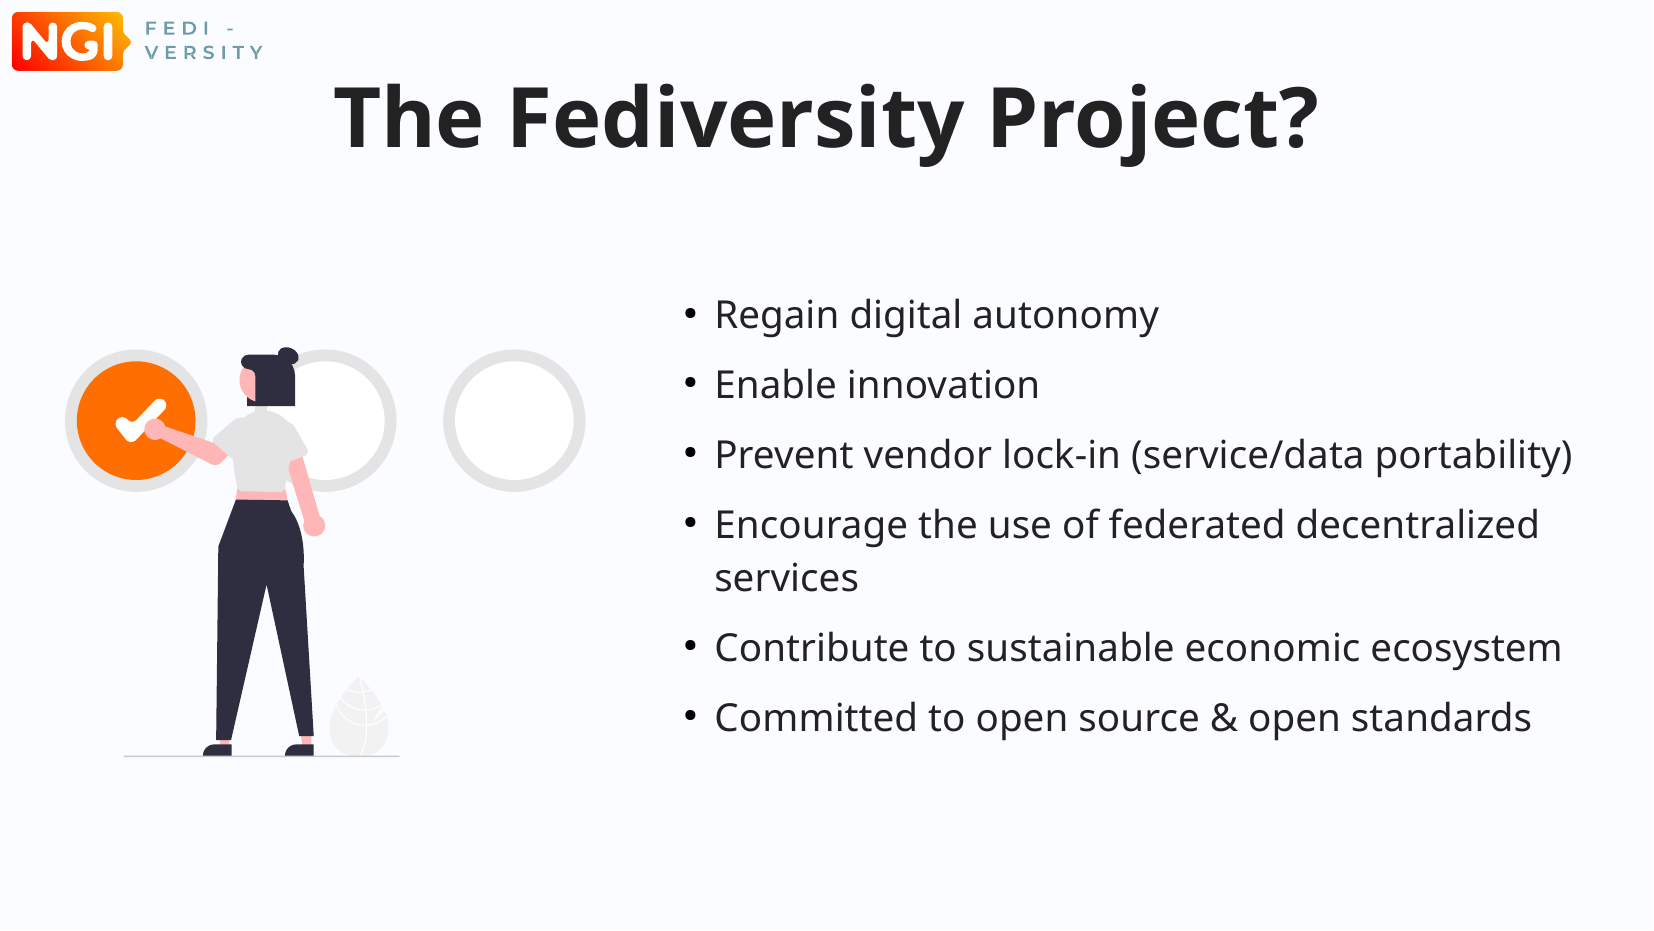

# The Fediversity Project?
Regain digital autonomy
Enable innovation
Prevent vendor lock-in (service/data portability)
Encourage the use of federated decentralized services
Contribute to sustainable economic ecosystem
Committed to open source & open standards